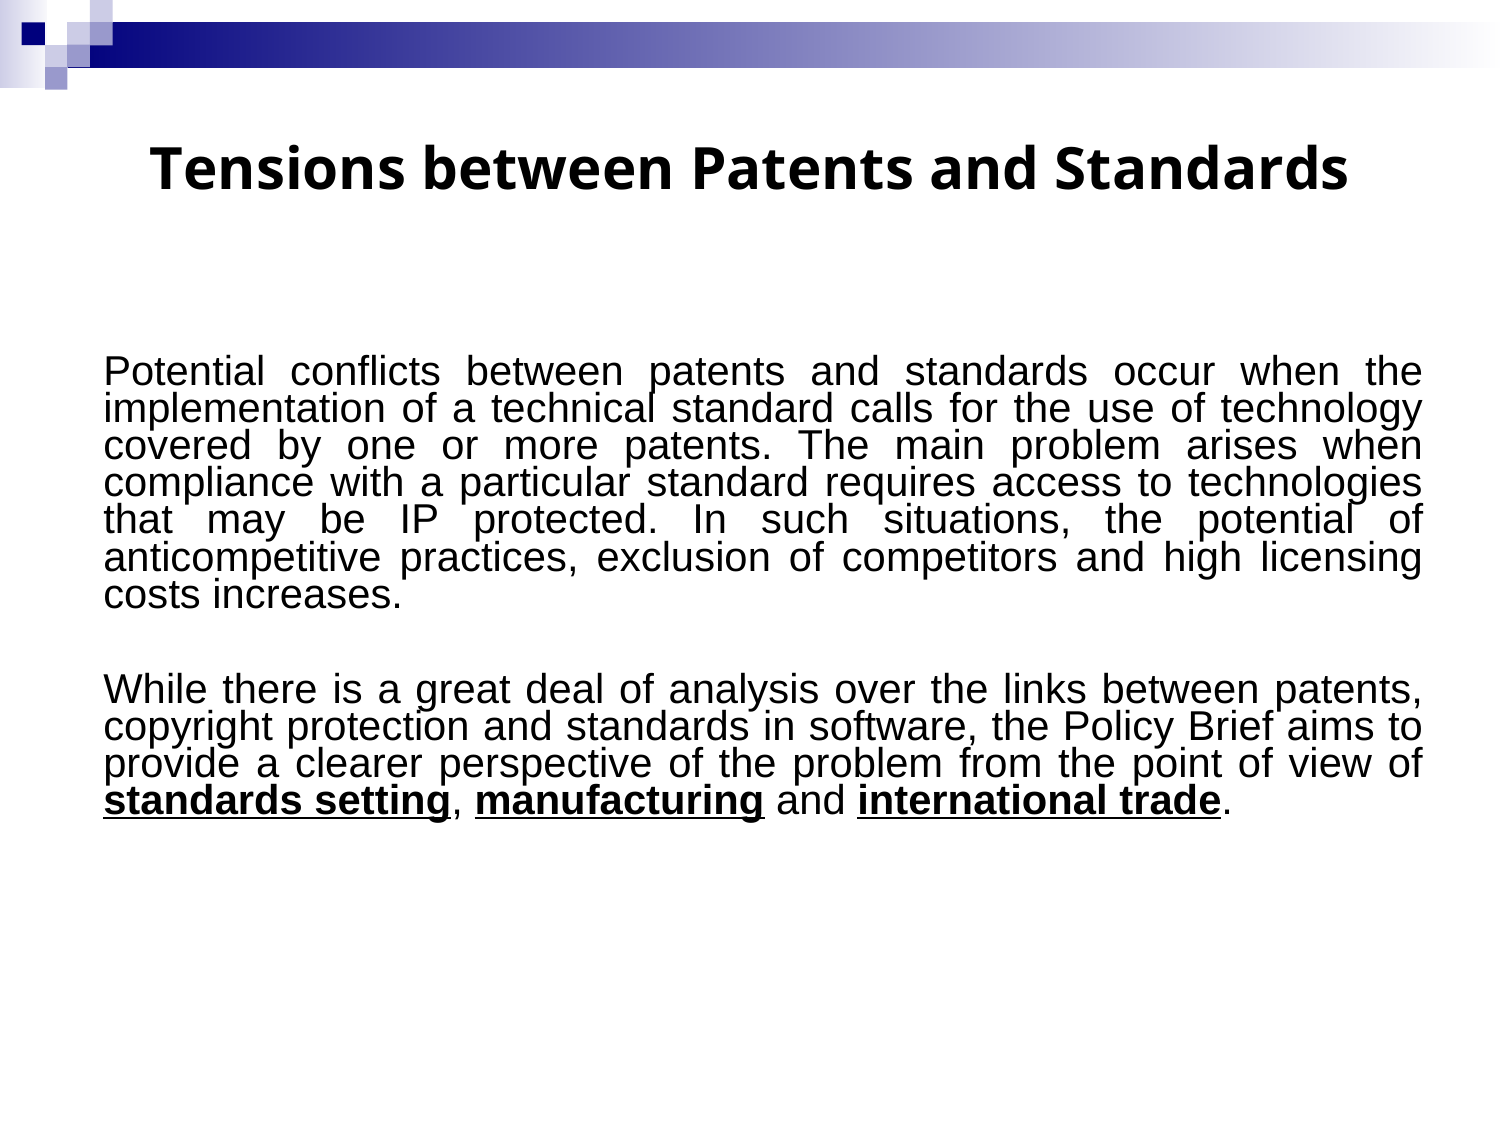

# Tensions between Patents and Standards
Potential conflicts between patents and standards occur when the implementation of a technical standard calls for the use of technology covered by one or more patents. The main problem arises when compliance with a particular standard requires access to technologies that may be IP protected. In such situations, the potential of anticompetitive practices, exclusion of competitors and high licensing costs increases.
While there is a great deal of analysis over the links between patents, copyright protection and standards in software, the Policy Brief aims to provide a clearer perspective of the problem from the point of view of standards setting, manufacturing and international trade.